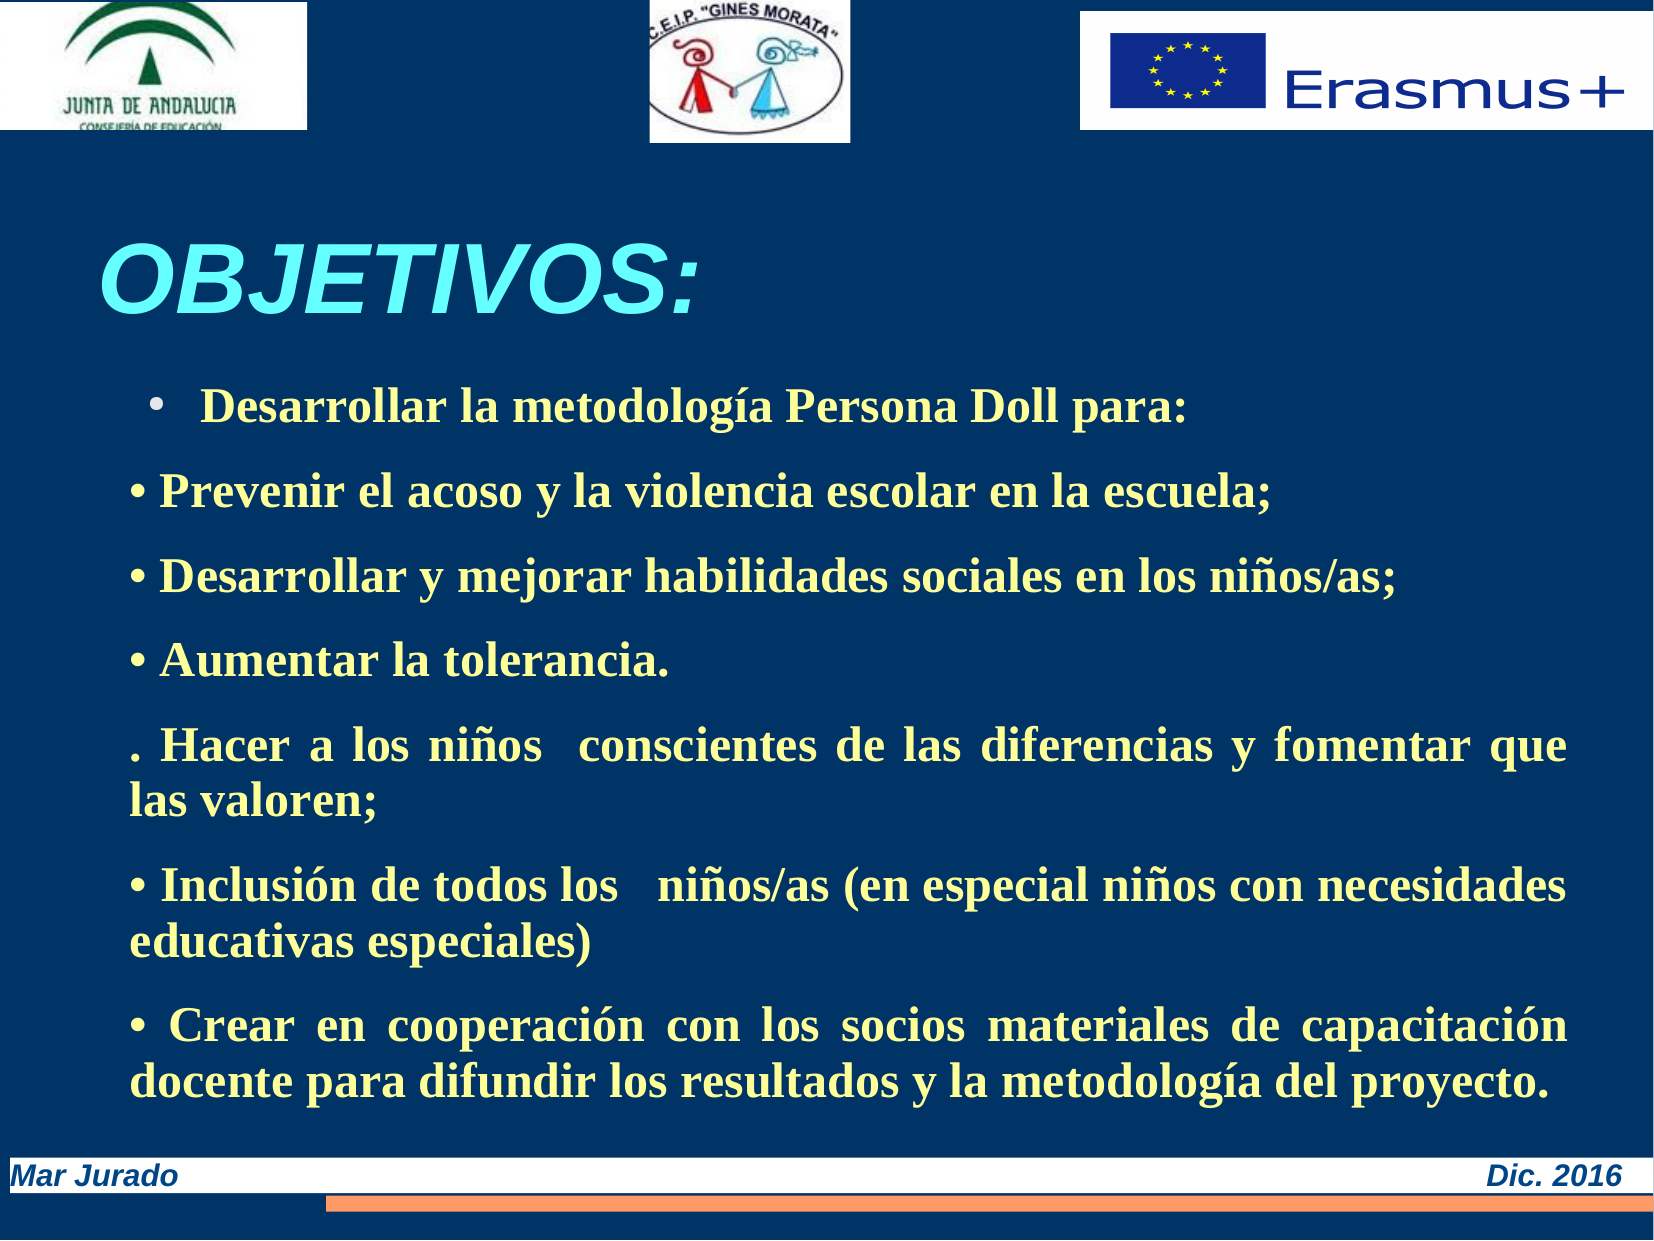

# OBJETIVOS:
Desarrollar la metodología Persona Doll para:
• Prevenir el acoso y la violencia escolar en la escuela;
• Desarrollar y mejorar habilidades sociales en los niños/as;
• Aumentar la tolerancia.
. Hacer a los niños conscientes de las diferencias y fomentar que las valoren;
• Inclusión de todos los niños/as (en especial niños con necesidades educativas especiales)
• Crear en cooperación con los socios materiales de capacitación docente para difundir los resultados y la metodología del proyecto.
Mar Jurado																		Dic. 2016